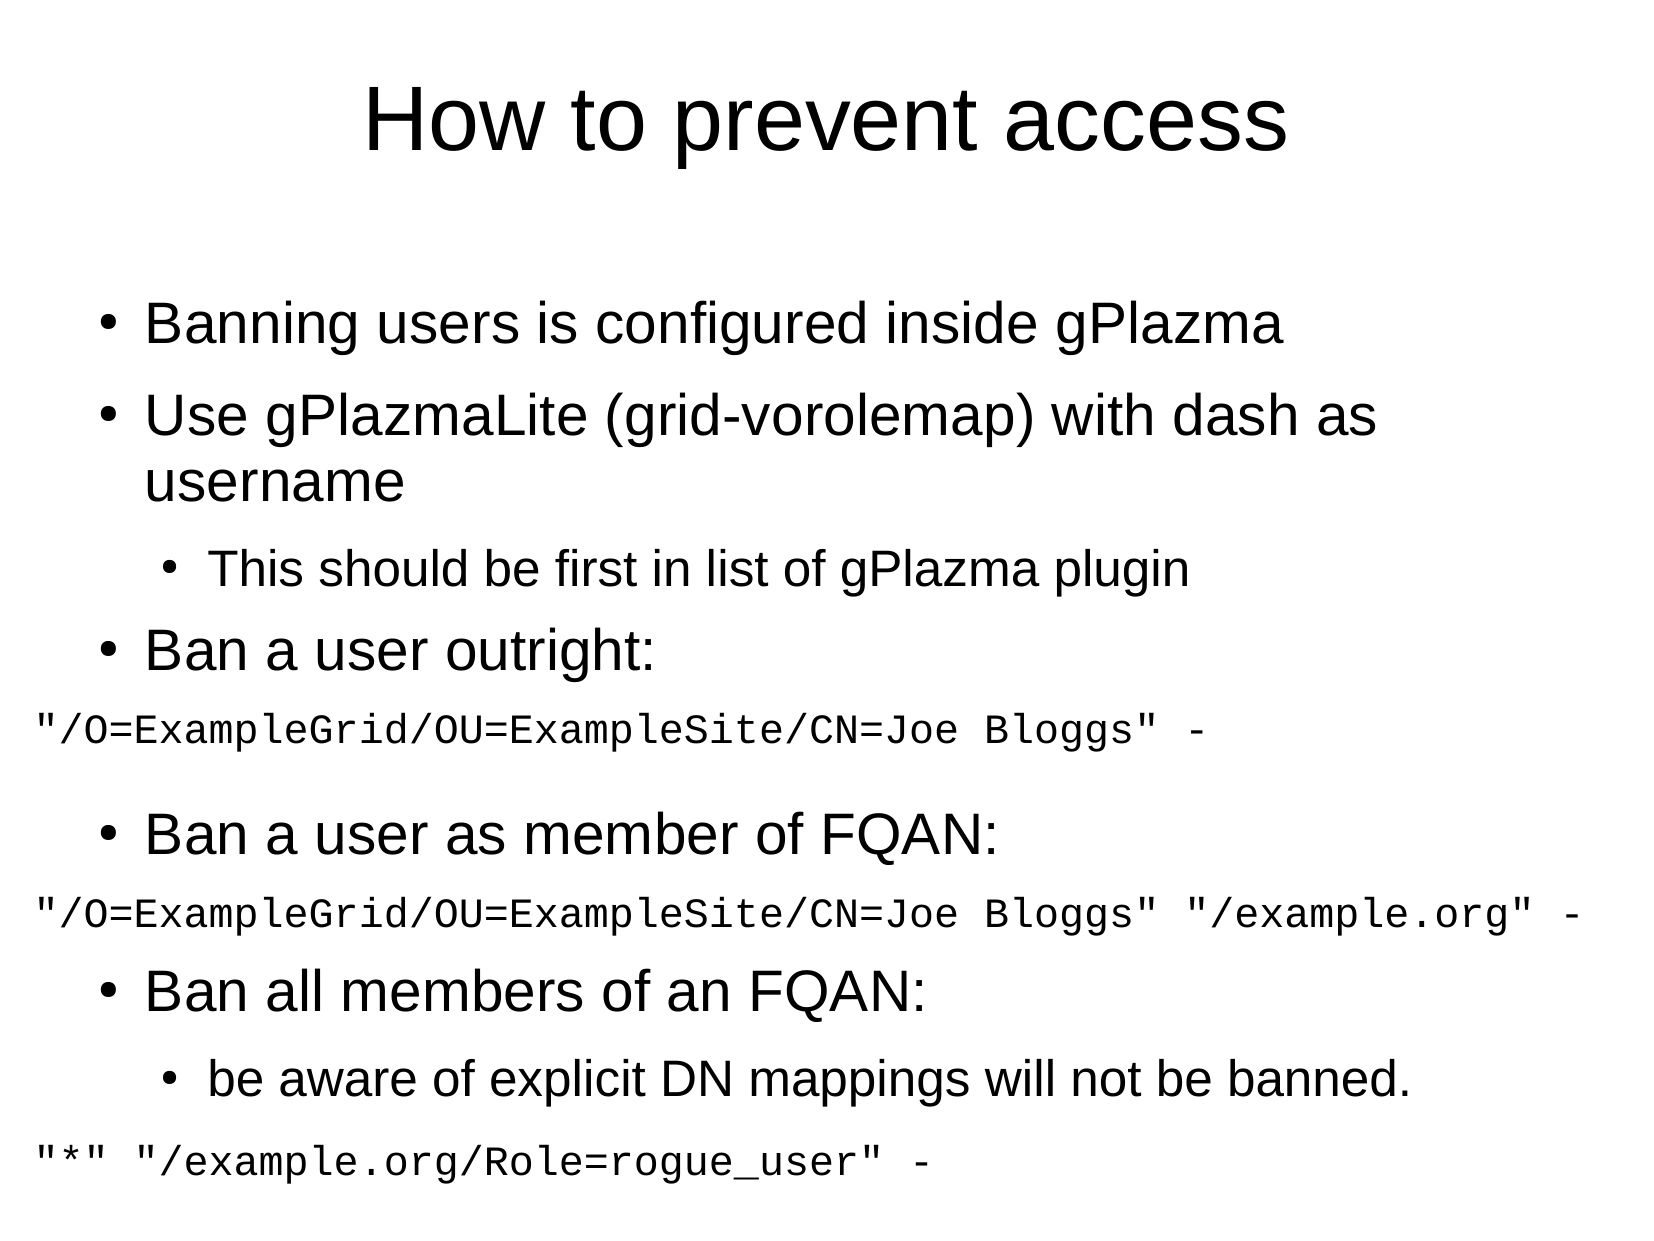

# How to prevent access
Banning users is configured inside gPlazma
Use gPlazmaLite (grid-vorolemap) with dash as username
This should be first in list of gPlazma plugin
Ban a user outright:
Ban a user as member of FQAN:
Ban all members of an FQAN:
be aware of explicit DN mappings will not be banned.
"/O=ExampleGrid/OU=ExampleSite/CN=Joe Bloggs" -
"/O=ExampleGrid/OU=ExampleSite/CN=Joe Bloggs" "/example.org" -
"*" "/example.org/Role=rogue_user" -